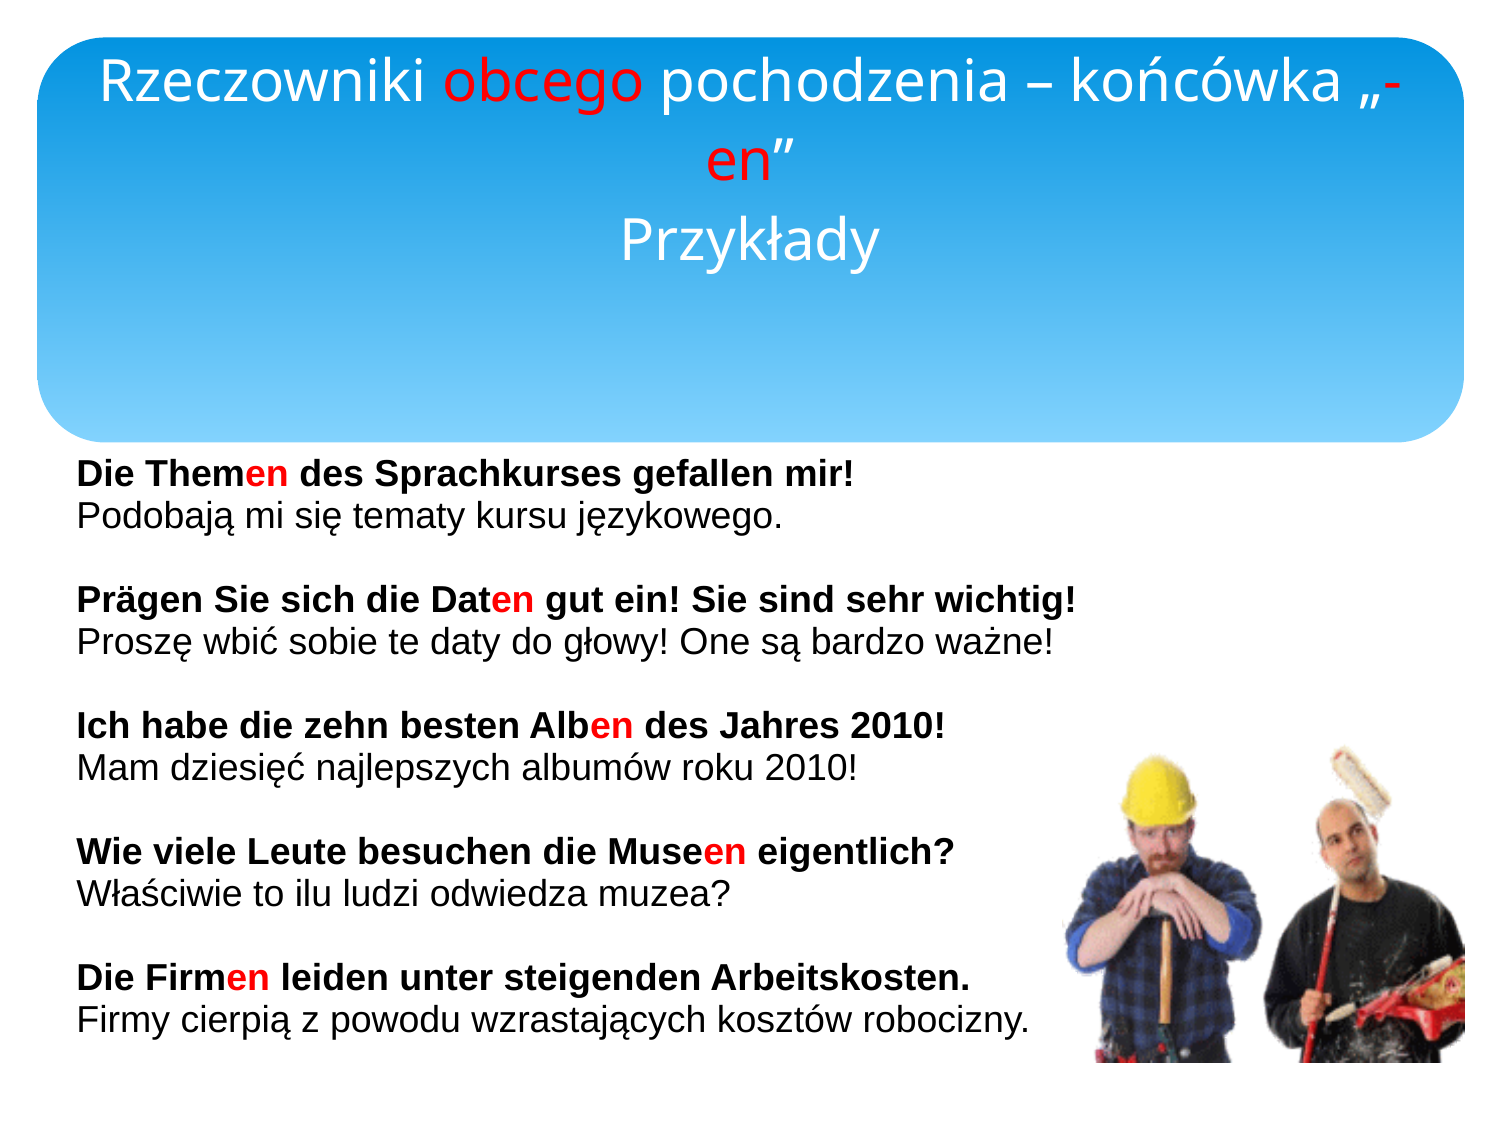

# Rzeczowniki obcego pochodzenia – końcówka „-en” Przykłady
Die Themen des Sprachkurses gefallen mir!
Podobają mi się tematy kursu językowego.
Prägen Sie sich die Daten gut ein! Sie sind sehr wichtig!
Proszę wbić sobie te daty do głowy! One są bardzo ważne!
Ich habe die zehn besten Alben des Jahres 2010!
Mam dziesięć najlepszych albumów roku 2010!
Wie viele Leute besuchen die Museen eigentlich?
Właściwie to ilu ludzi odwiedza muzea?
Die Firmen leiden unter steigenden Arbeitskosten.
Firmy cierpią z powodu wzrastających kosztów robocizny.